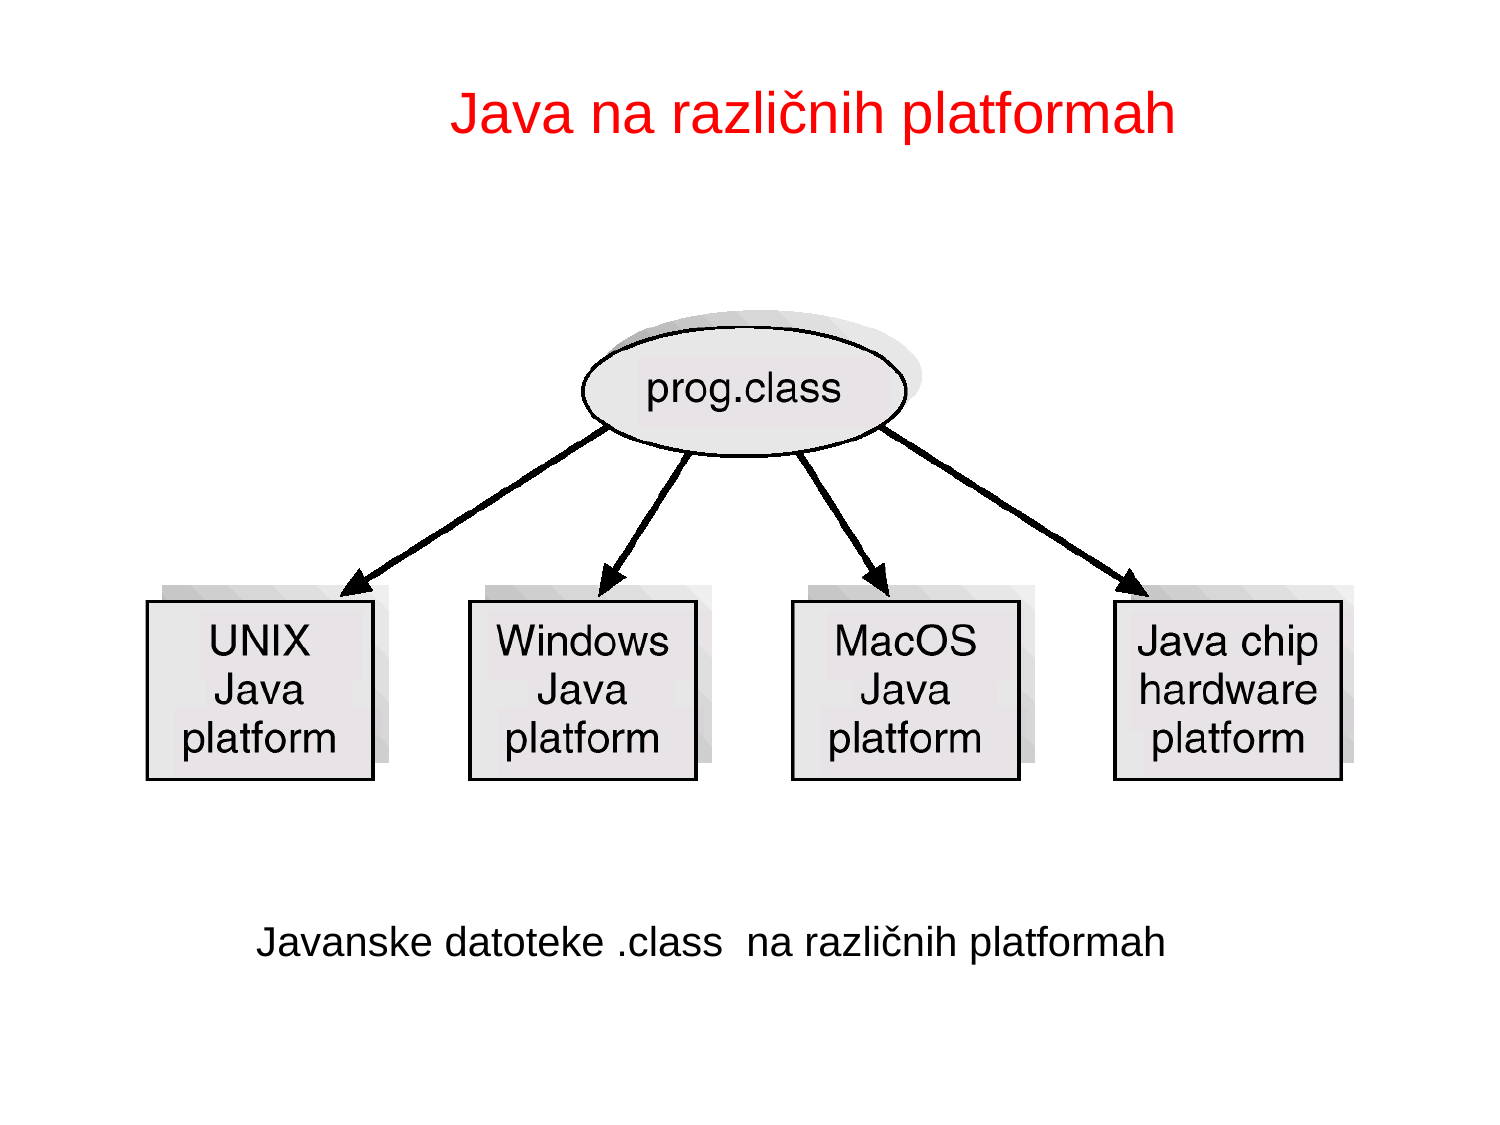

# Java na različnih platformah
Javanske datoteke .class na različnih platformah